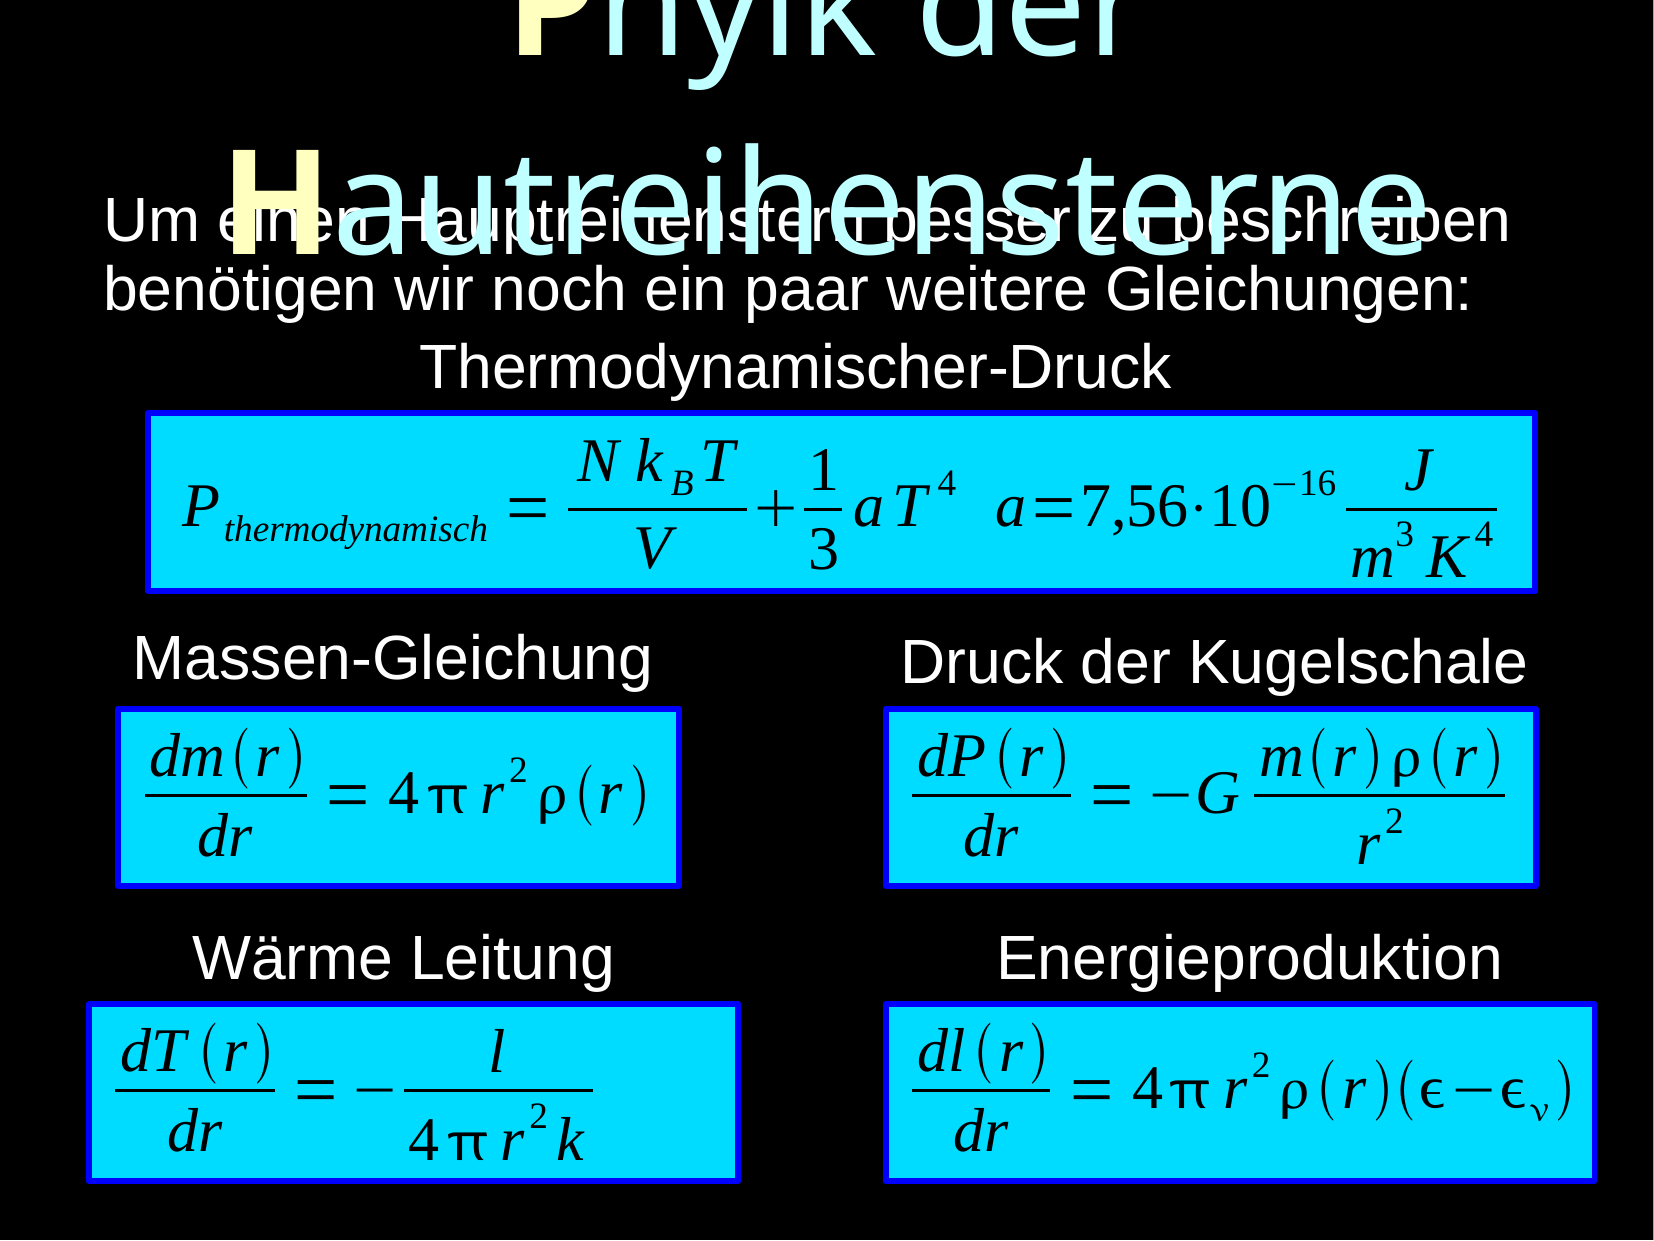

# Phyik der Hautreihensterne
Um einen Hauptreihenstern besser zu beschreiben benötigen wir noch ein paar weitere Gleichungen:
Thermodynamischer-Druck
Massen-Gleichung
Druck der Kugelschale
Wärme Leitung
Energieproduktion